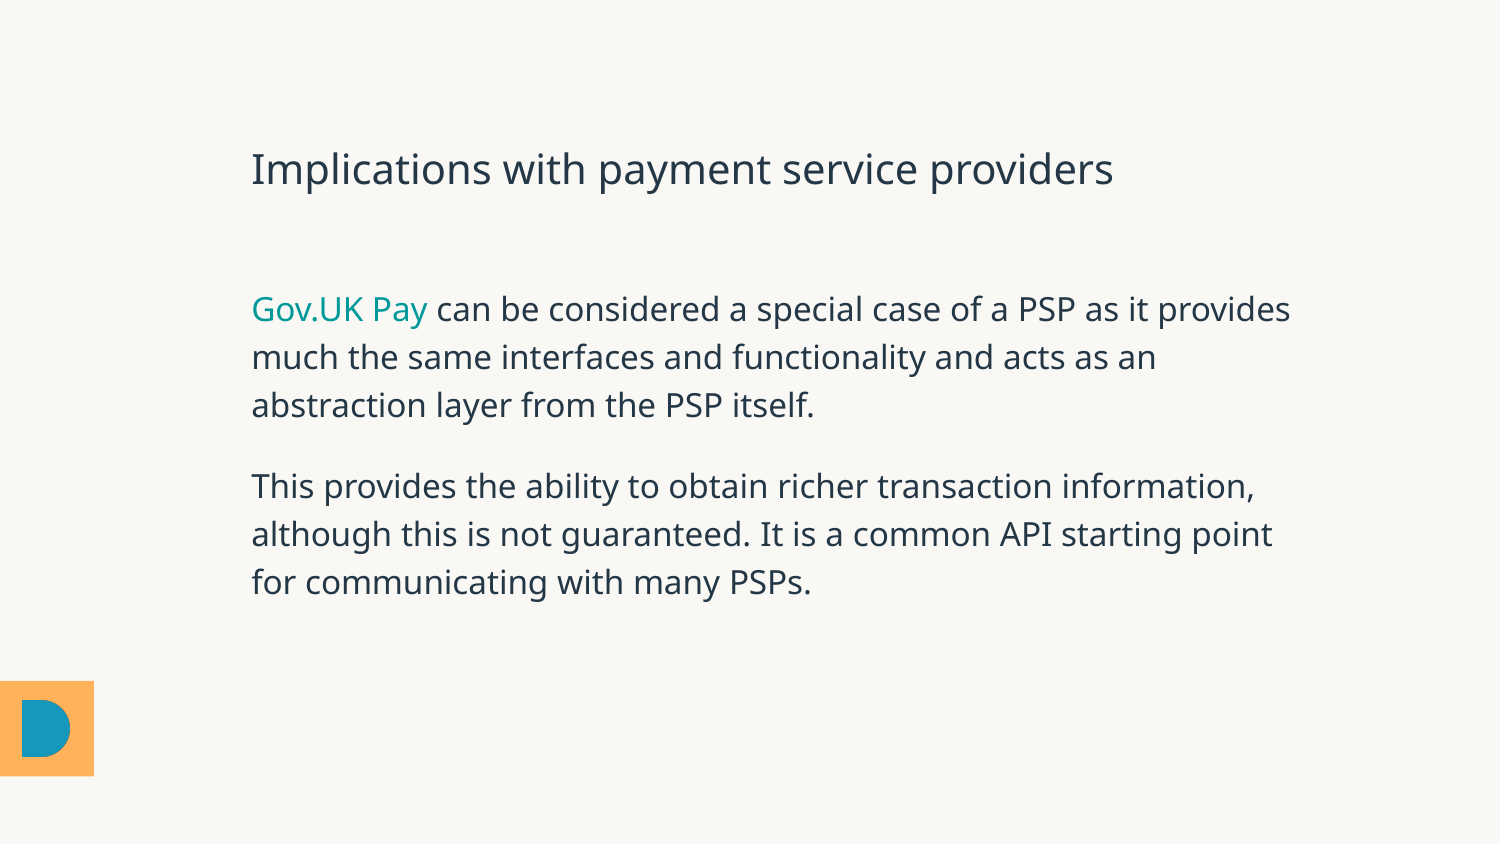

# Implications with payment service providers
Gov.UK Pay can be considered a special case of a PSP as it provides much the same interfaces and functionality and acts as an abstraction layer from the PSP itself.
This provides the ability to obtain richer transaction information, although this is not guaranteed. It is a common API starting point for communicating with many PSPs.